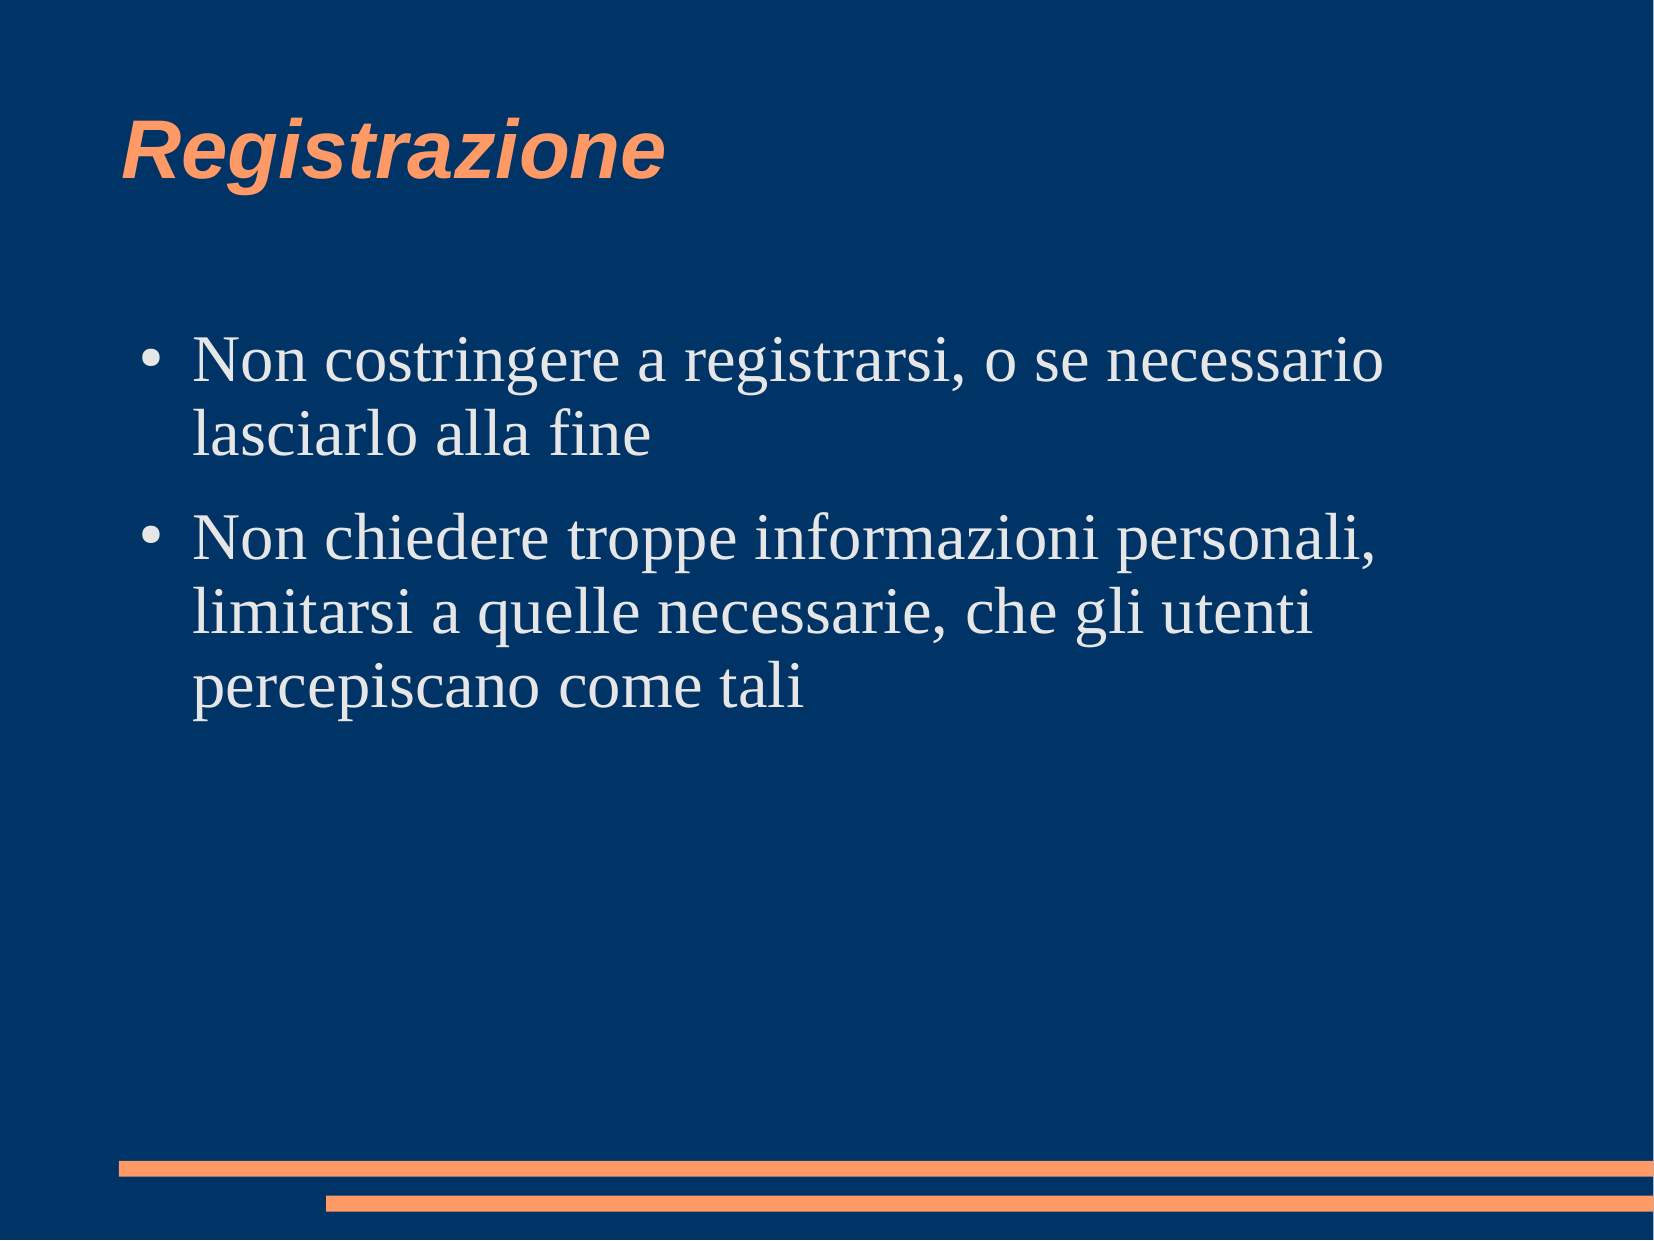

# Registrazione
Non costringere a registrarsi, o se necessario lasciarlo alla fine
Non chiedere troppe informazioni personali, limitarsi a quelle necessarie, che gli utenti percepiscano come tali